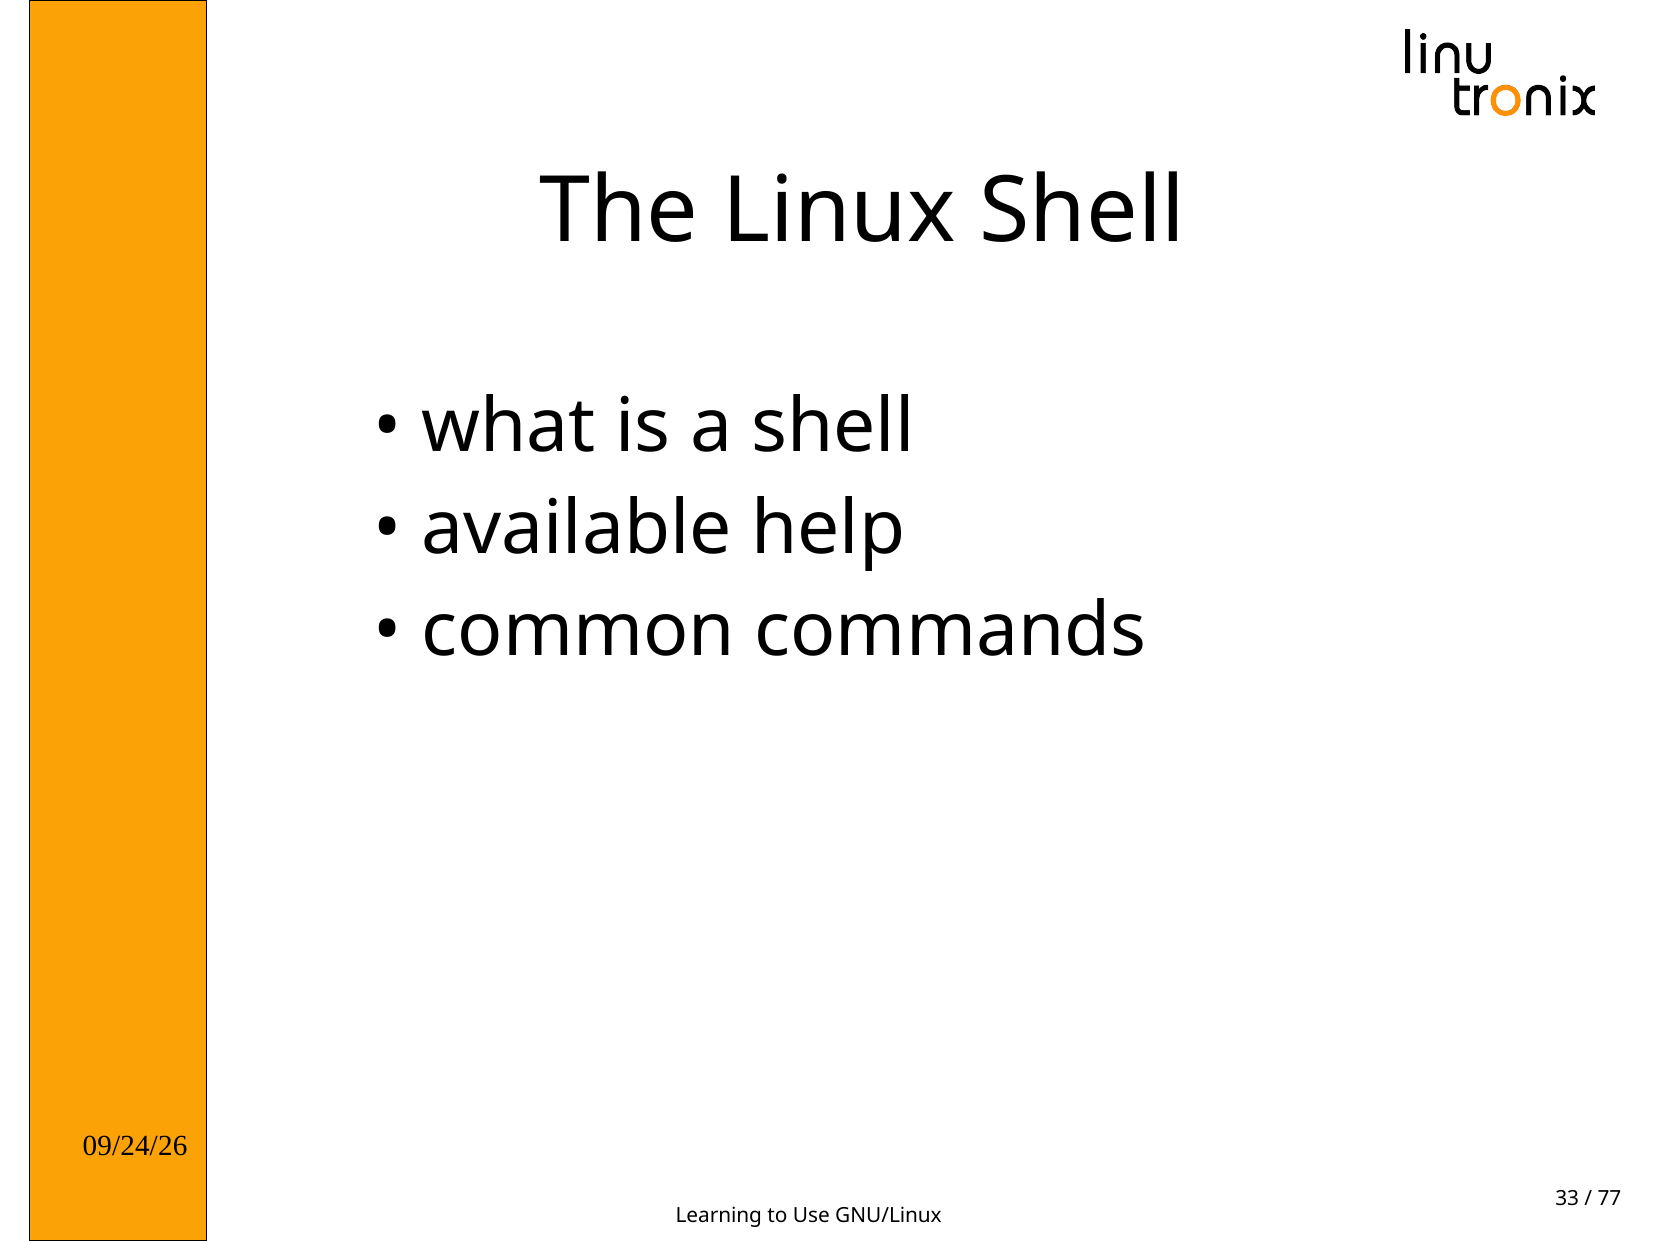

The Linux Shell
	• what is a shell
	• available help
	• common commands
33
Firmenvorstellung Linutronix V3.3